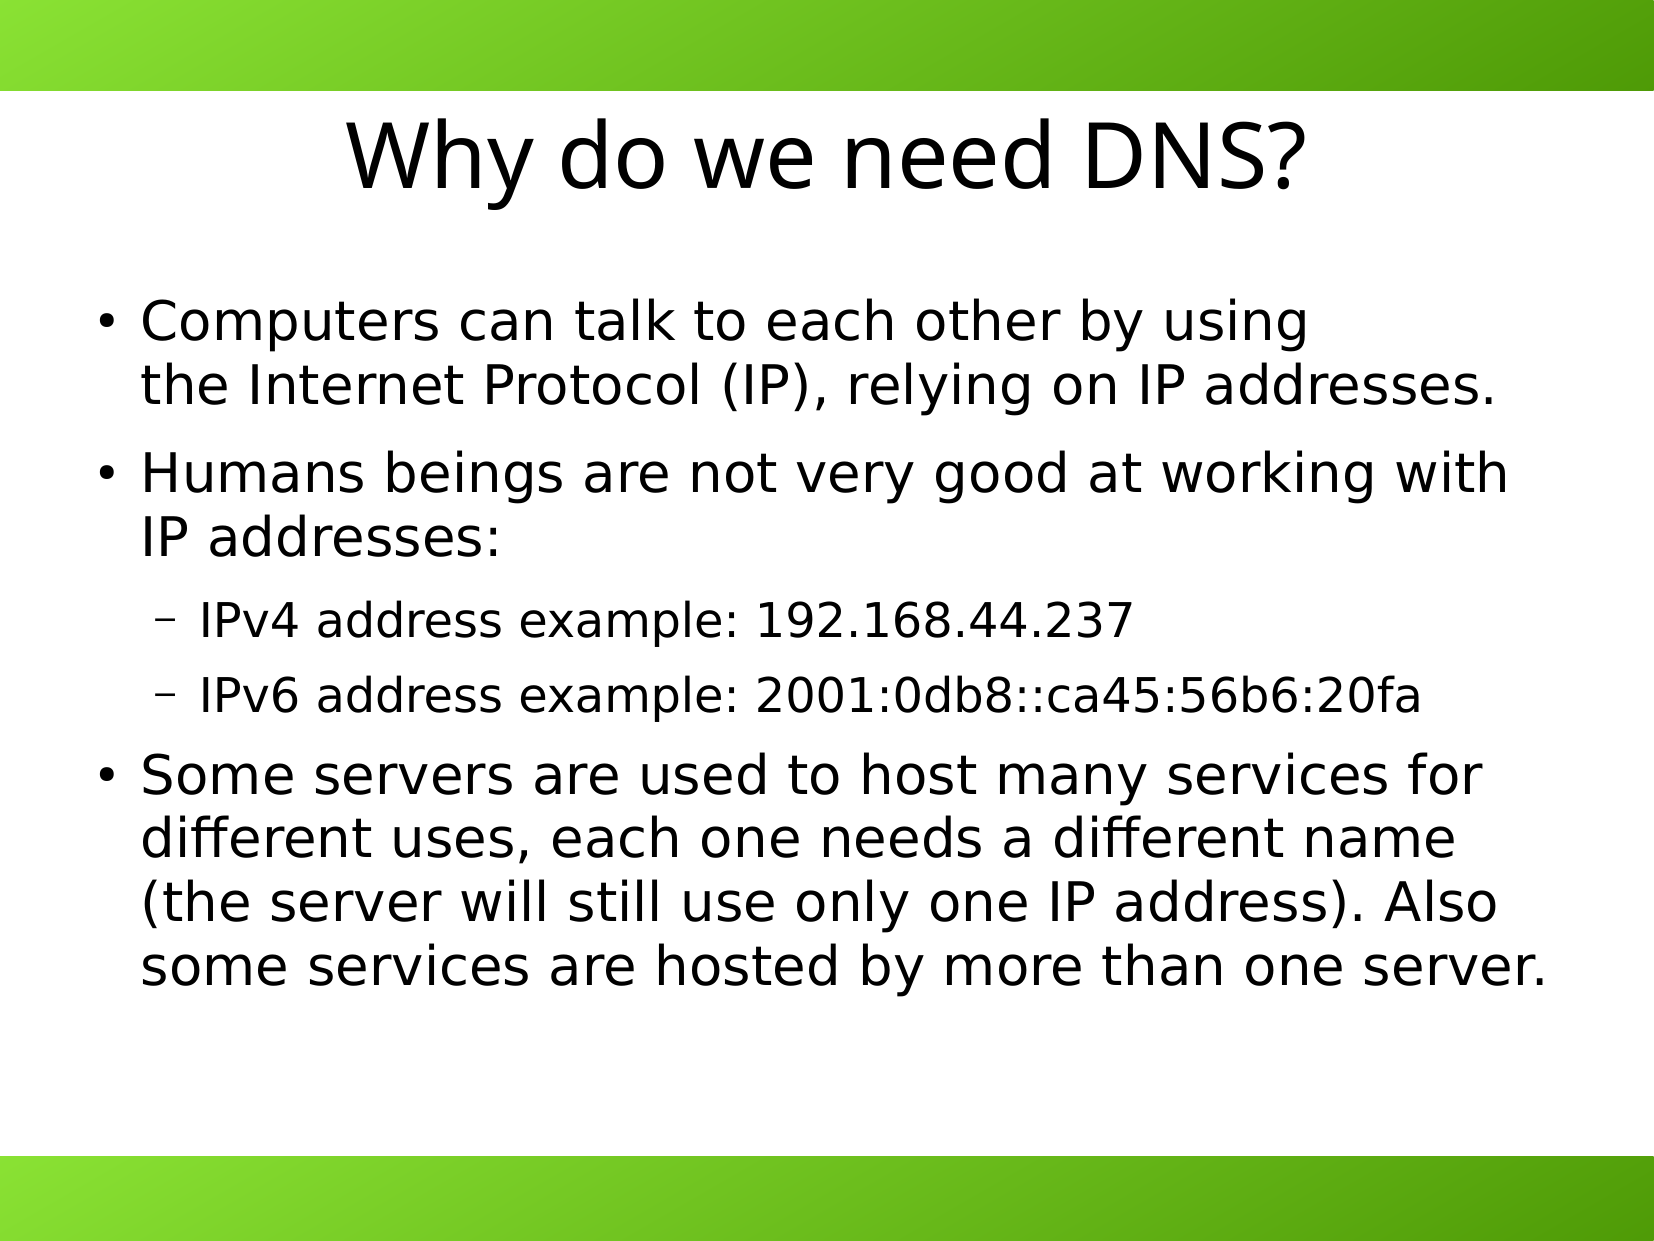

# Why do we need DNS?
Computers can talk to each other by using
the Internet Protocol (IP), relying on IP addresses.
Humans beings are not very good at working with
IP addresses:
IPv4 address example: 192.168.44.237
IPv6 address example: 2001:0db8::ca45:56b6:20fa
Some servers are used to host many services for different uses, each one needs a different name
(the server will still use only one IP address). Also some services are hosted by more than one server.